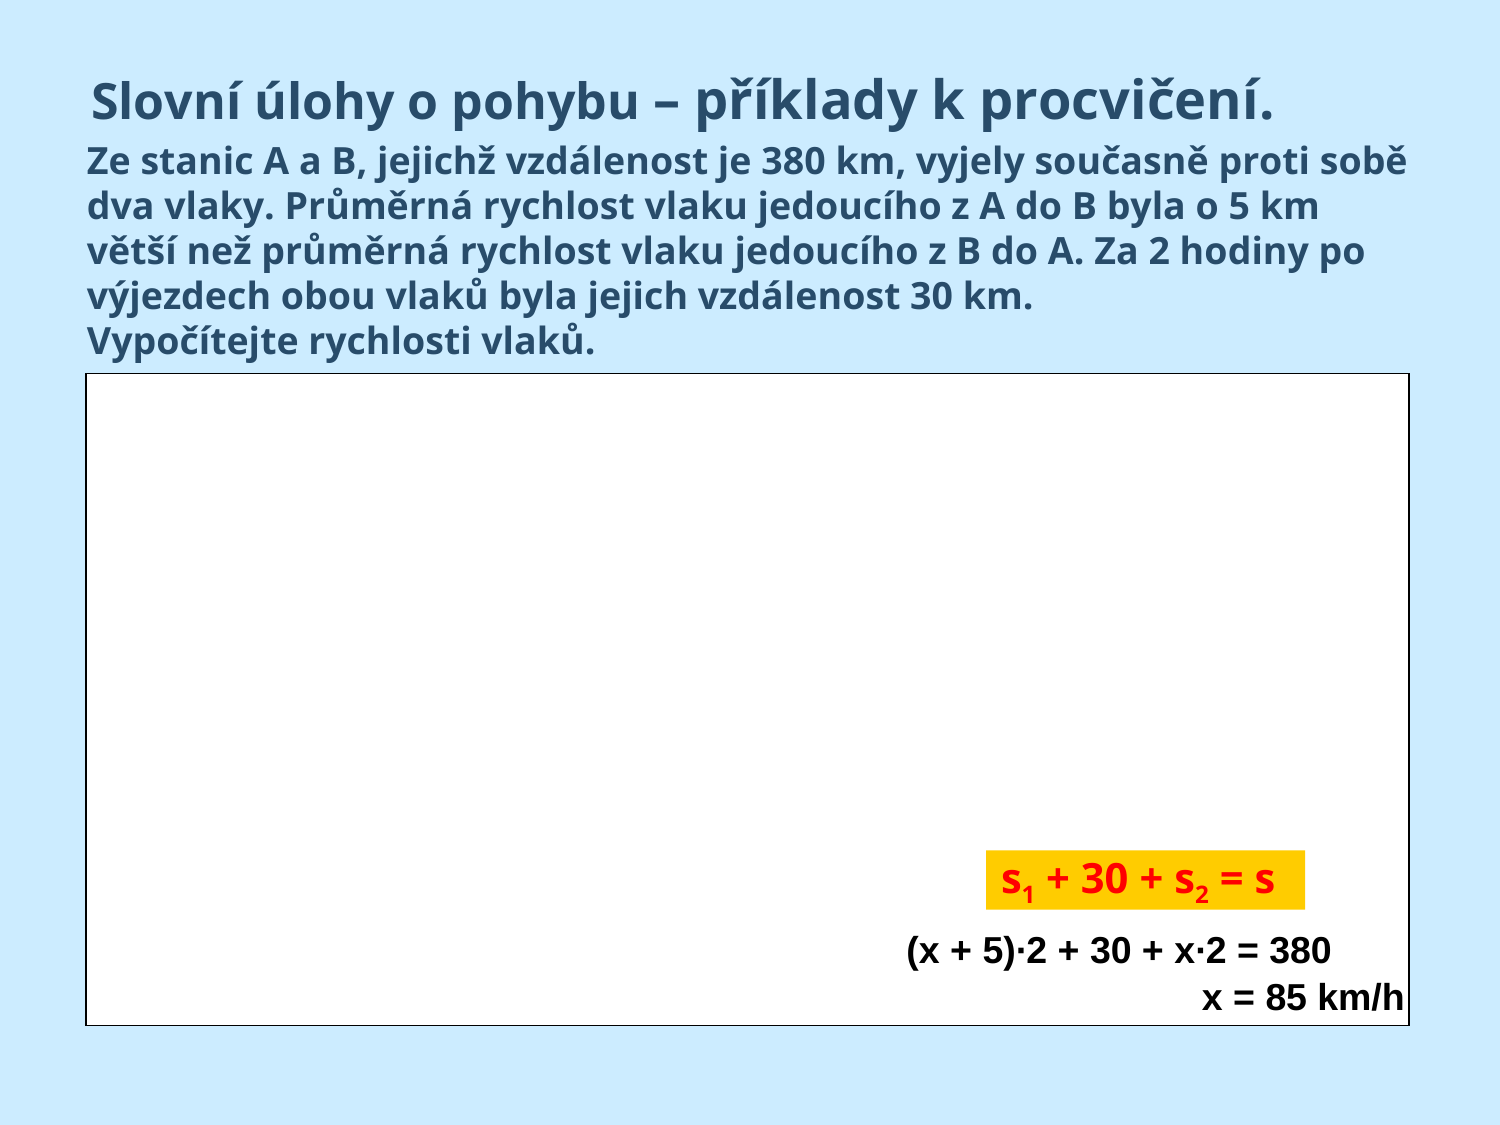

Slovní úlohy o pohybu – příklady k procvičení.
Ze stanic A a B, jejichž vzdálenost je 380 km, vyjely současně proti sobě
dva vlaky. Průměrná rychlost vlaku jedoucího z A do B byla o 5 km větší než průměrná rychlost vlaku jedoucího z B do A. Za 2 hodiny po výjezdech obou vlaků byla jejich vzdálenost 30 km.
Vypočítejte rychlosti vlaků.
s1 + 30 + s2 = s
(x + 5)∙2 + 30 + x∙2 = 380
x = 85 km/h